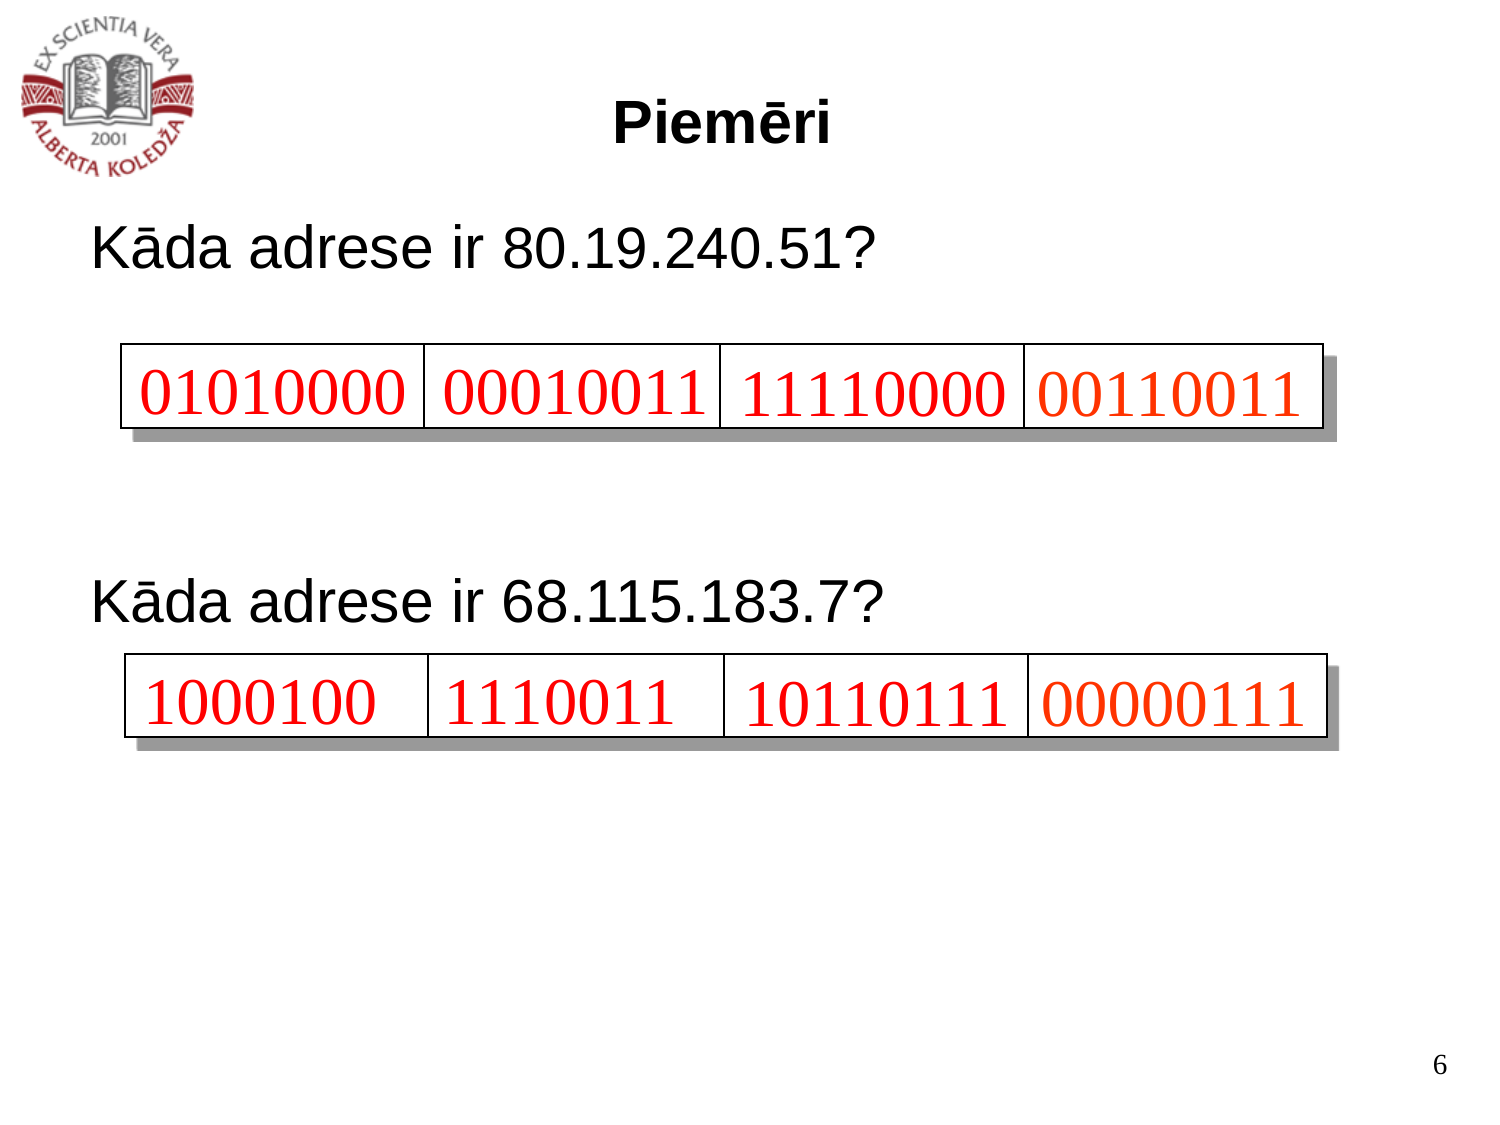

# Piemēri
Kāda adrese ir 80.19.240.51?
Kāda adrese ir 68.115.183.7?
01010000
00010011
11110000
00110011
1000100
1110011
10110111
00000111